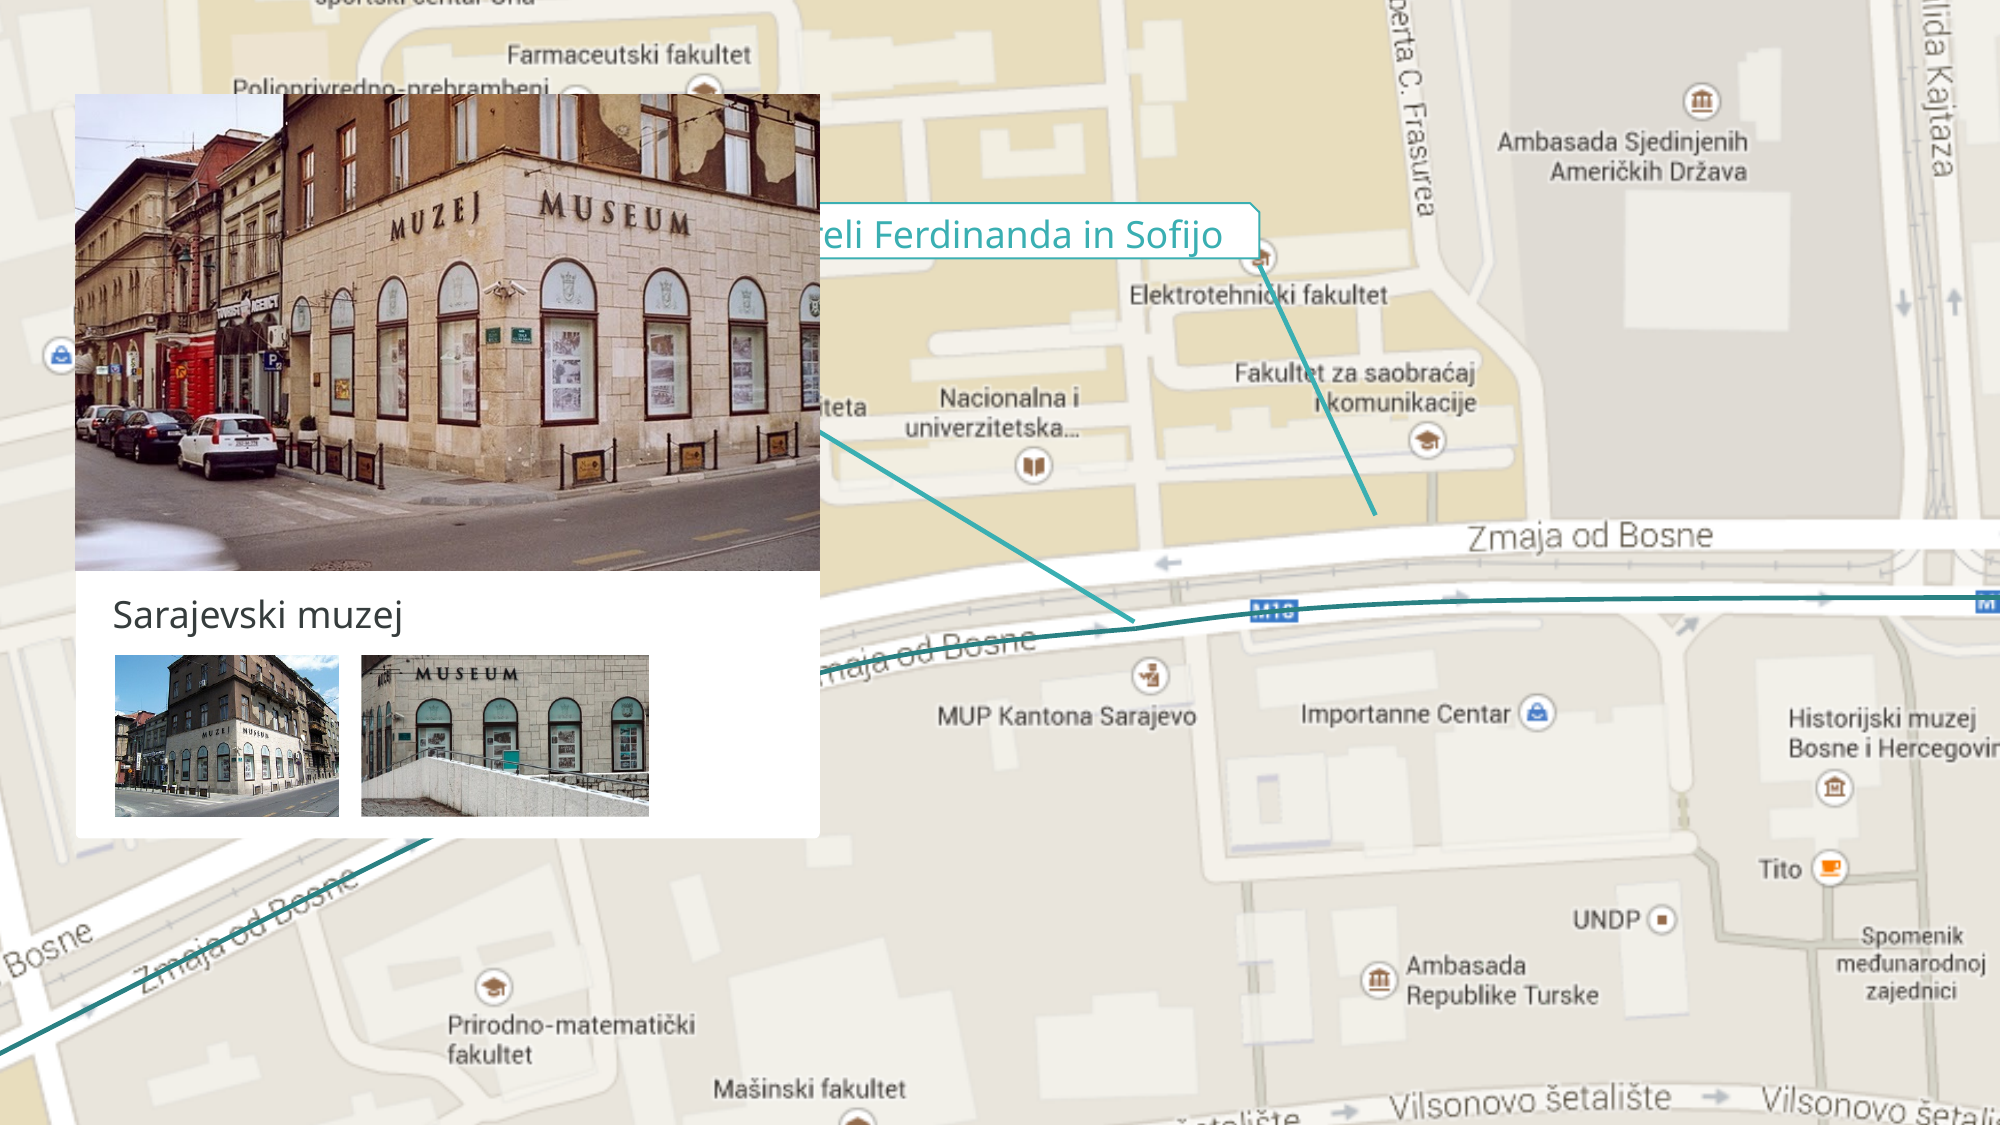

Gavrilo ustreli Ferdinanda in Sofijo
 Granata poleti proti avtu
Sarajevski muzej